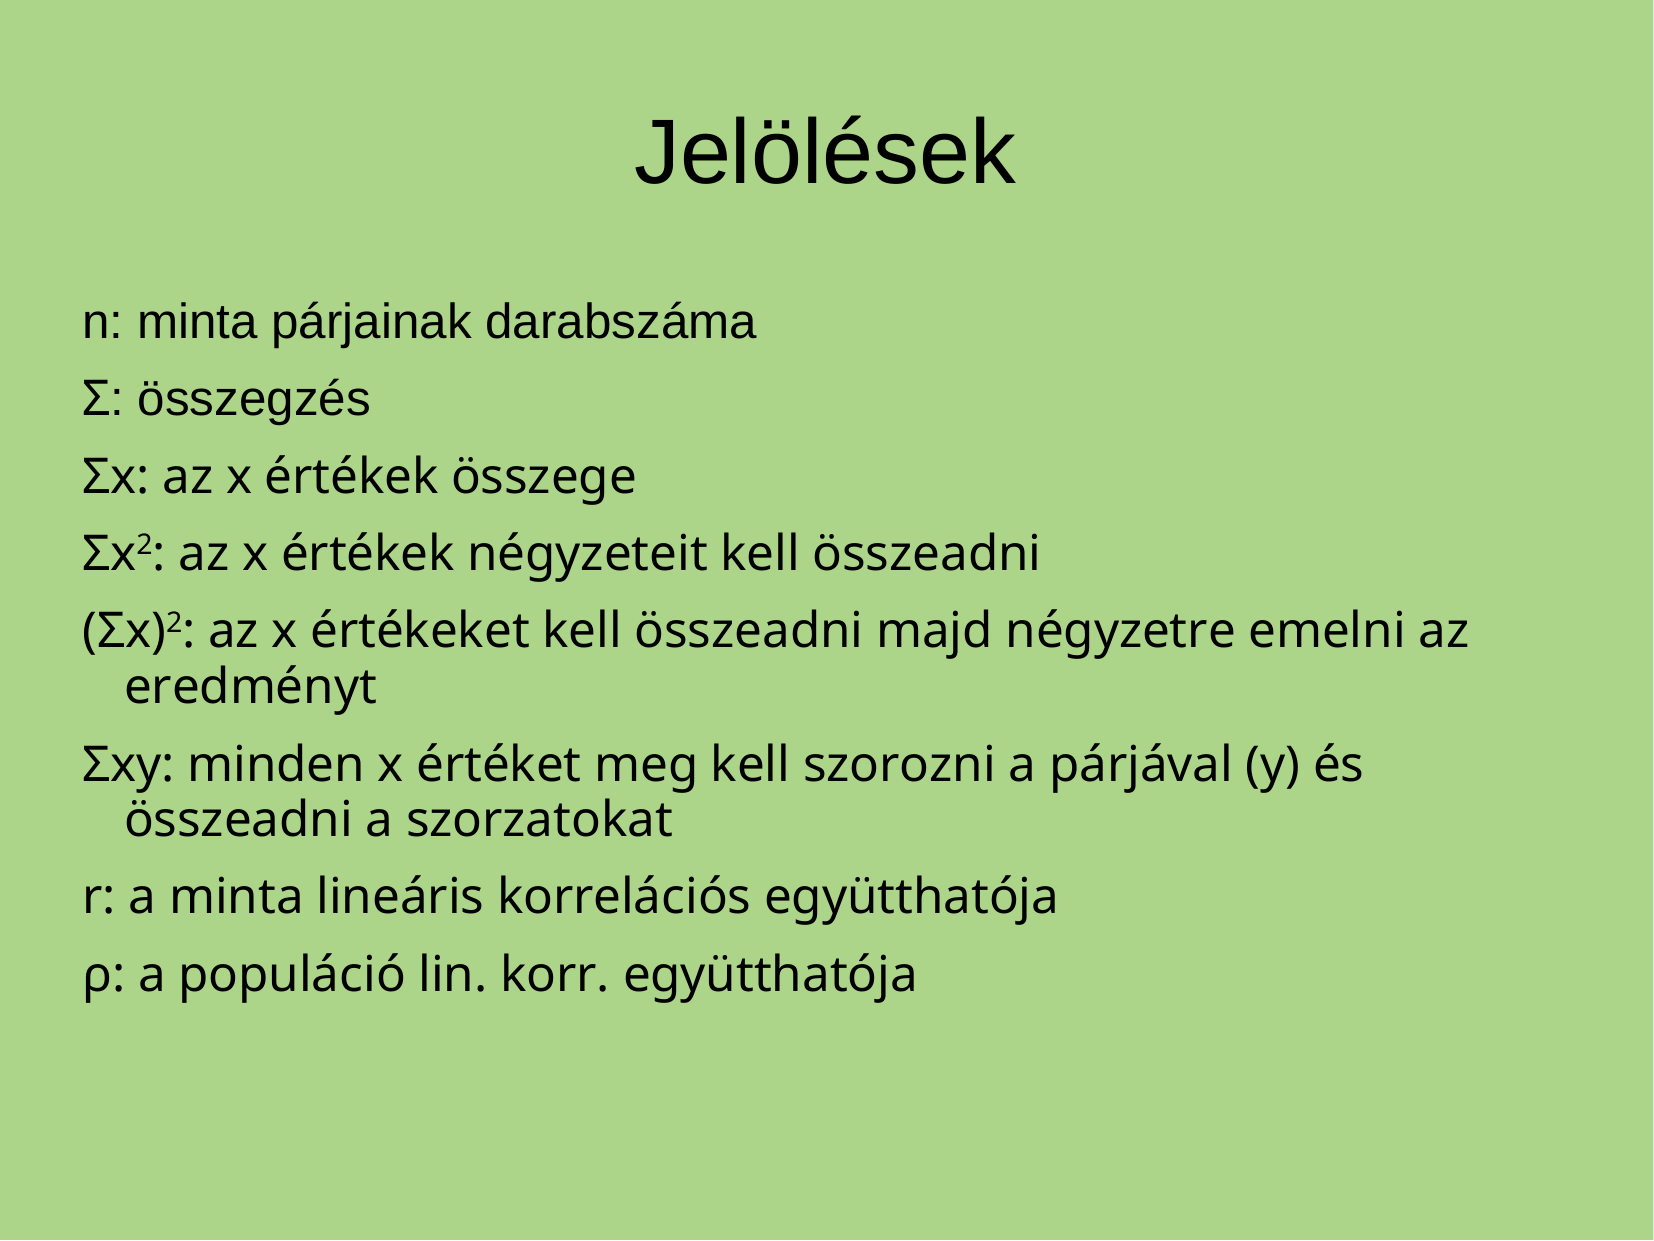

# Jelölések
n: minta párjainak darabszáma
Σ: összegzés
Σx: az x értékek összege
Σx2: az x értékek négyzeteit kell összeadni
(Σx)2: az x értékeket kell összeadni majd négyzetre emelni az eredményt
Σxy: minden x értéket meg kell szorozni a párjával (y) és összeadni a szorzatokat
r: a minta lineáris korrelációs együtthatója
ρ: a populáció lin. korr. együtthatója